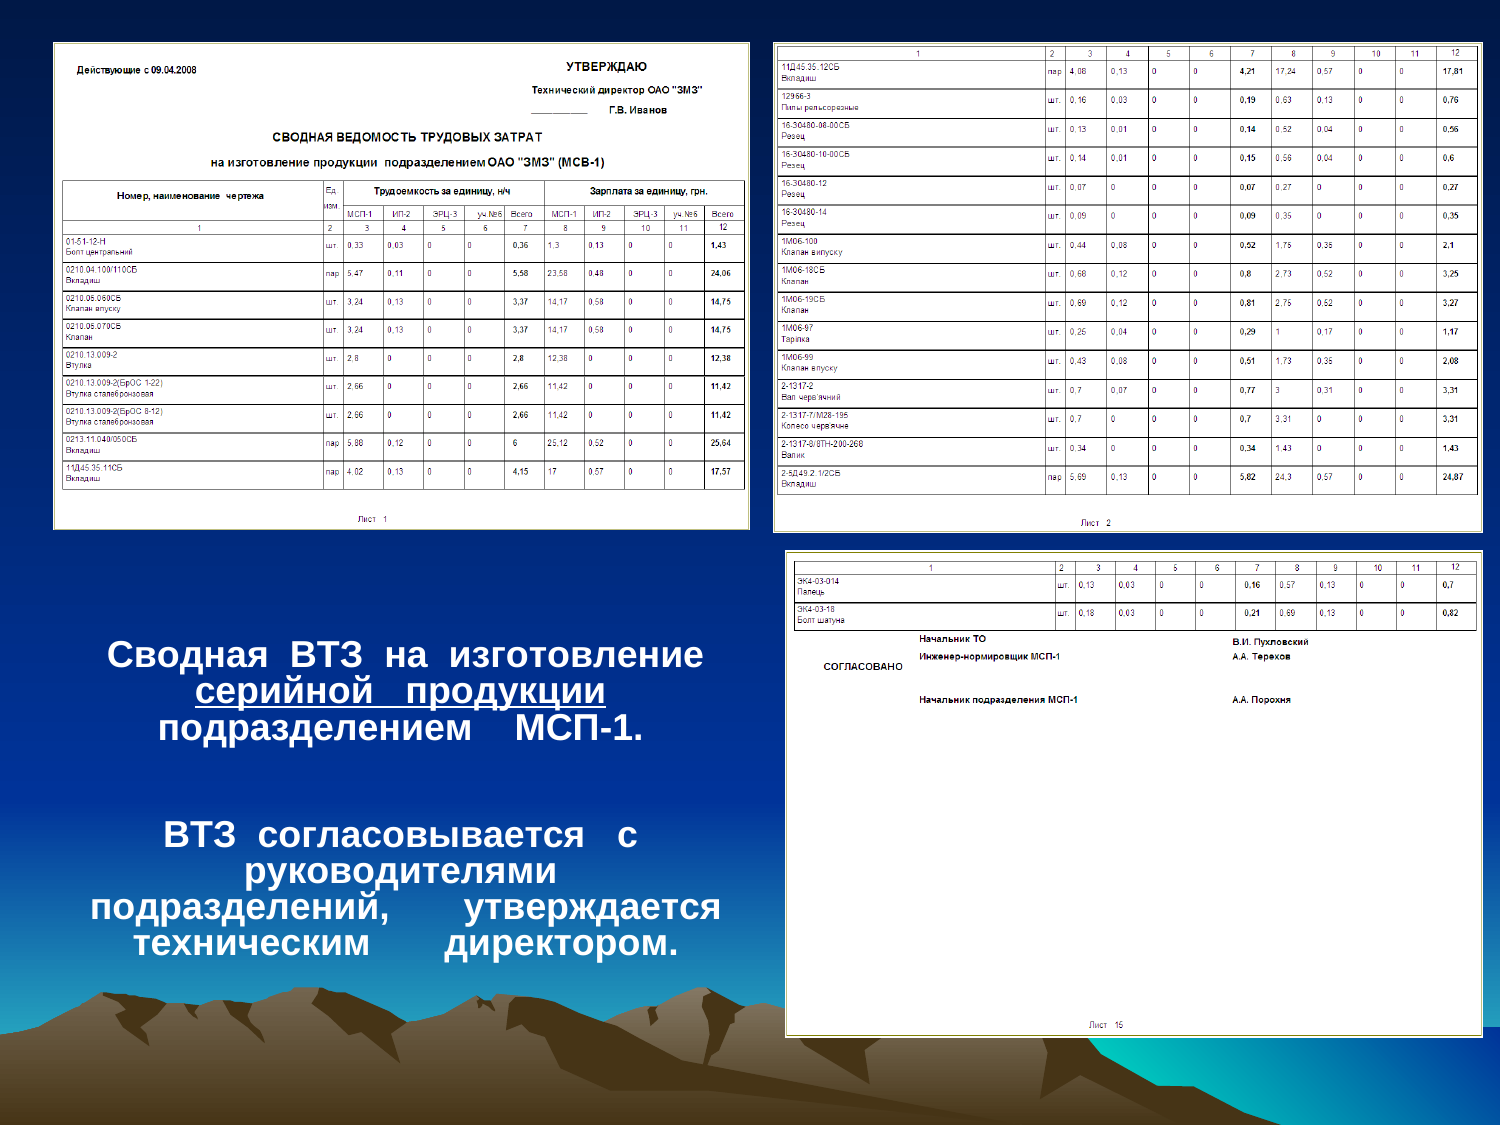

Сводная ВТЗ на изготовление серийной продукции подразделением МСП-1.
ВТЗ согласовывается с руководителями
подразделений, утверждается техническим директором.